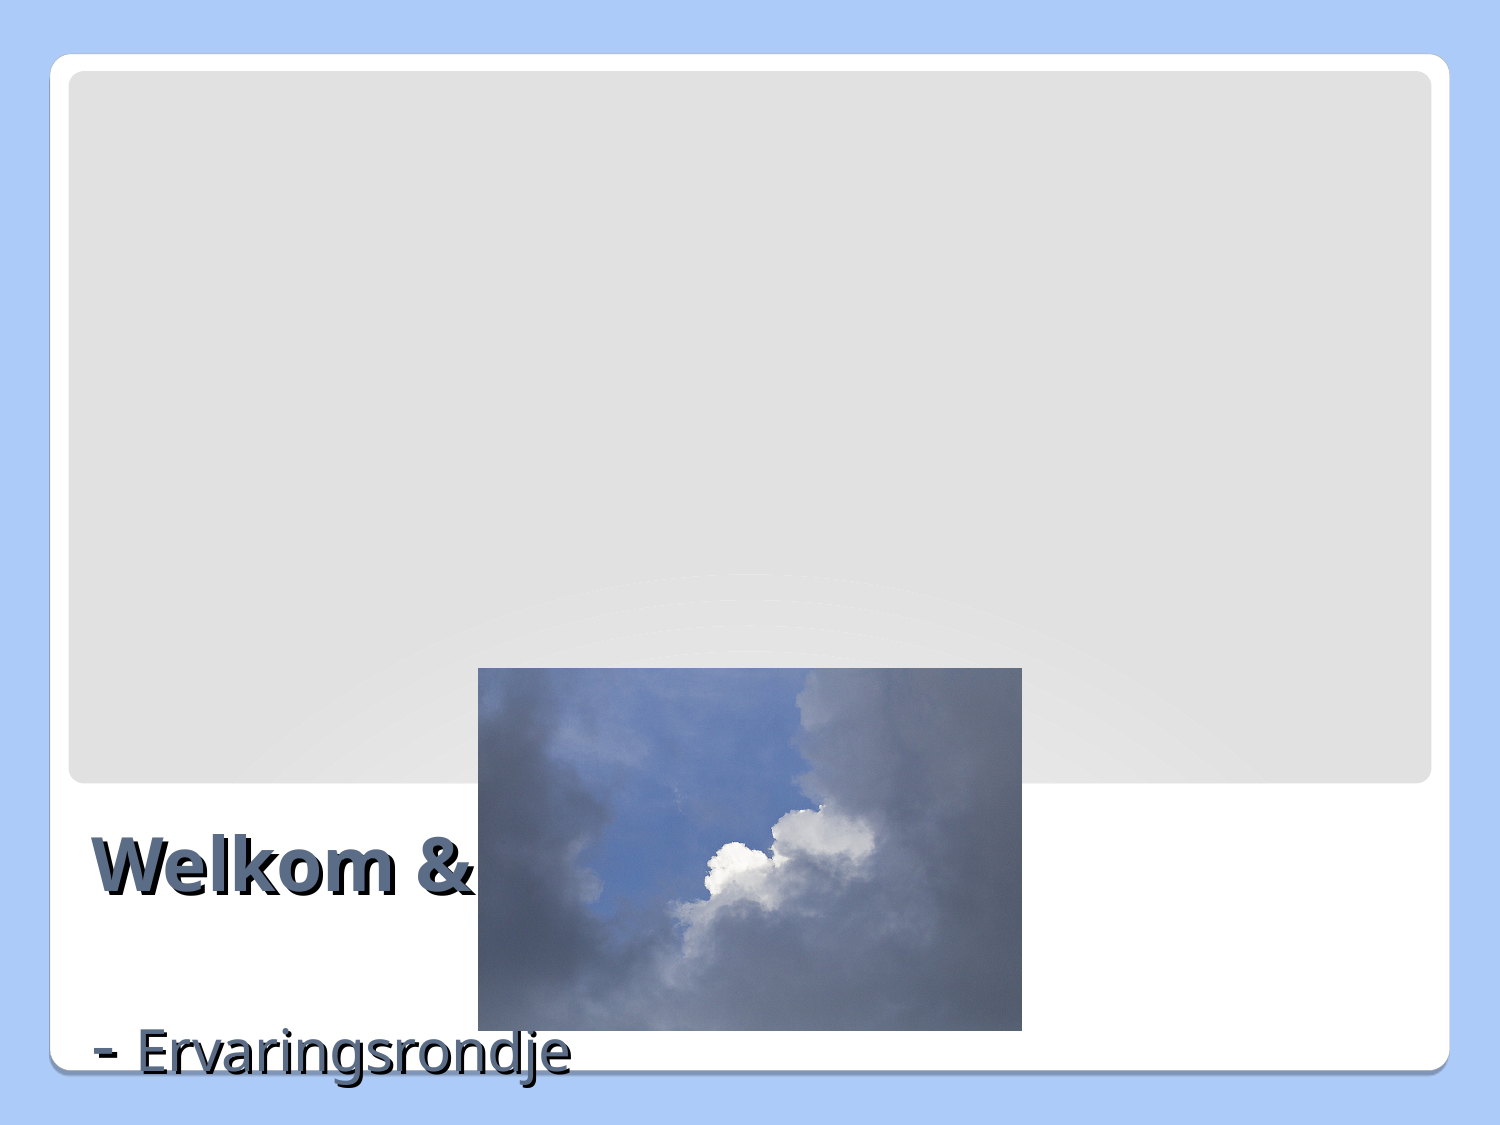

# Welkom & Introductie: - Ervaringsrondje verwachtingen – wensen